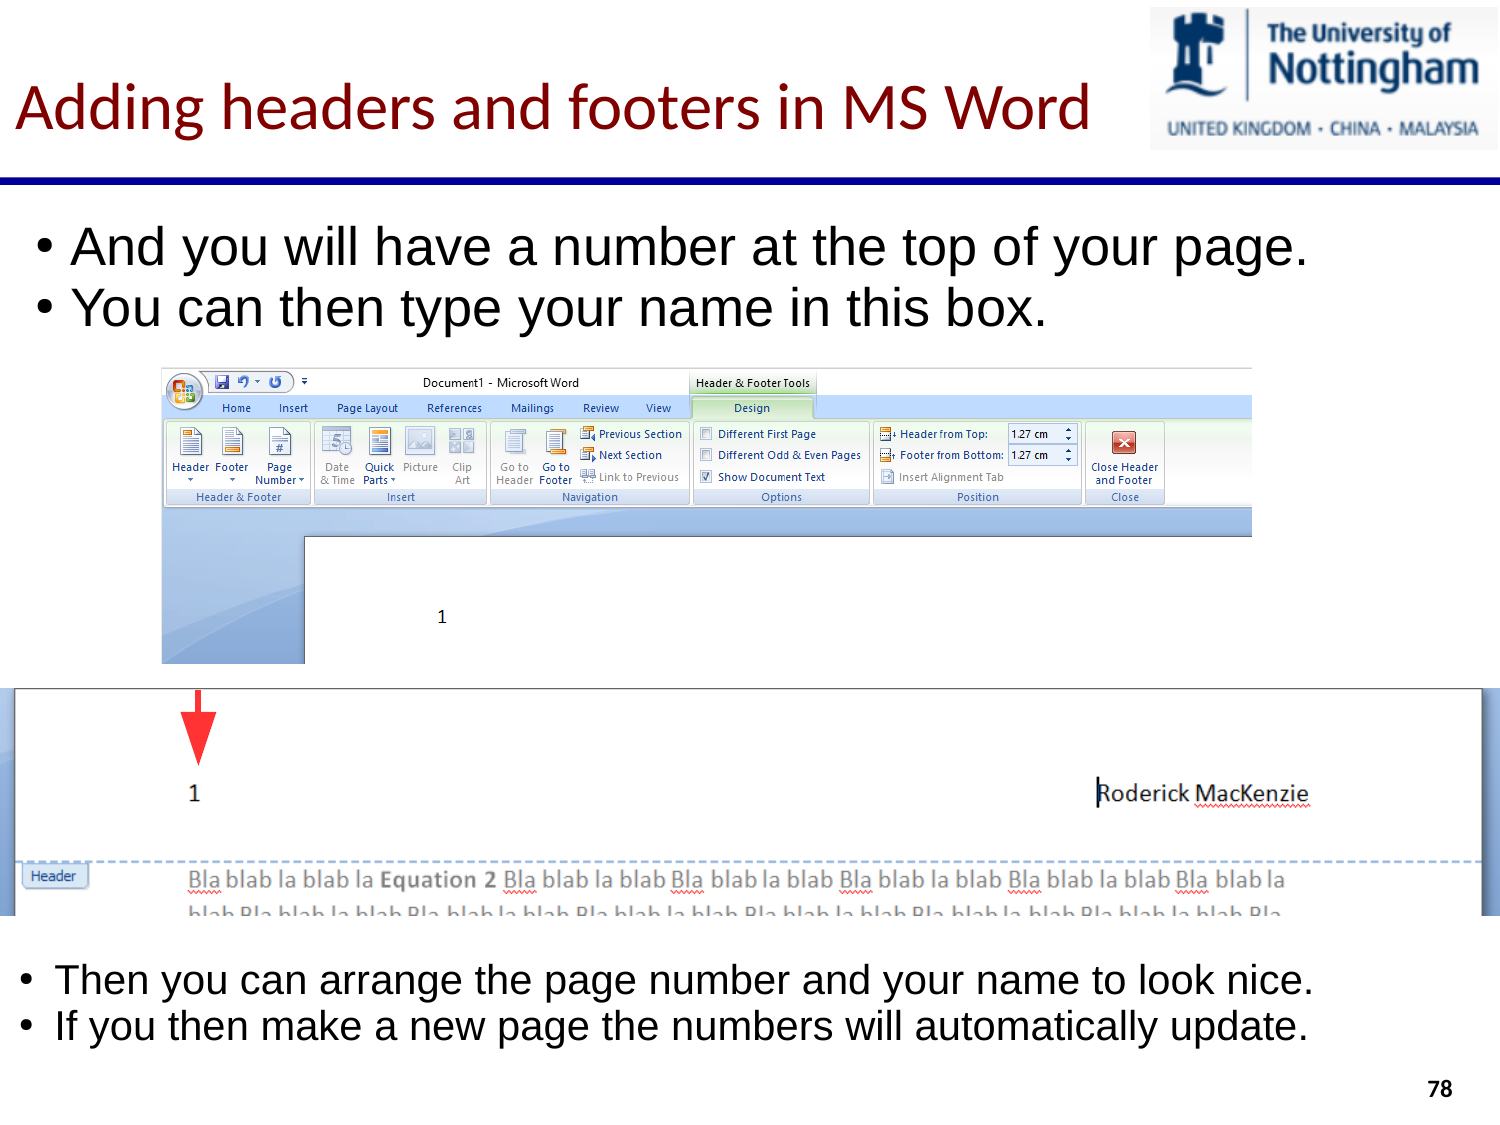

# Adding headers and footers in MS Word
And you will have a number at the top of your page.
You can then type your name in this box.
Then you can arrange the page number and your name to look nice.
If you then make a new page the numbers will automatically update.